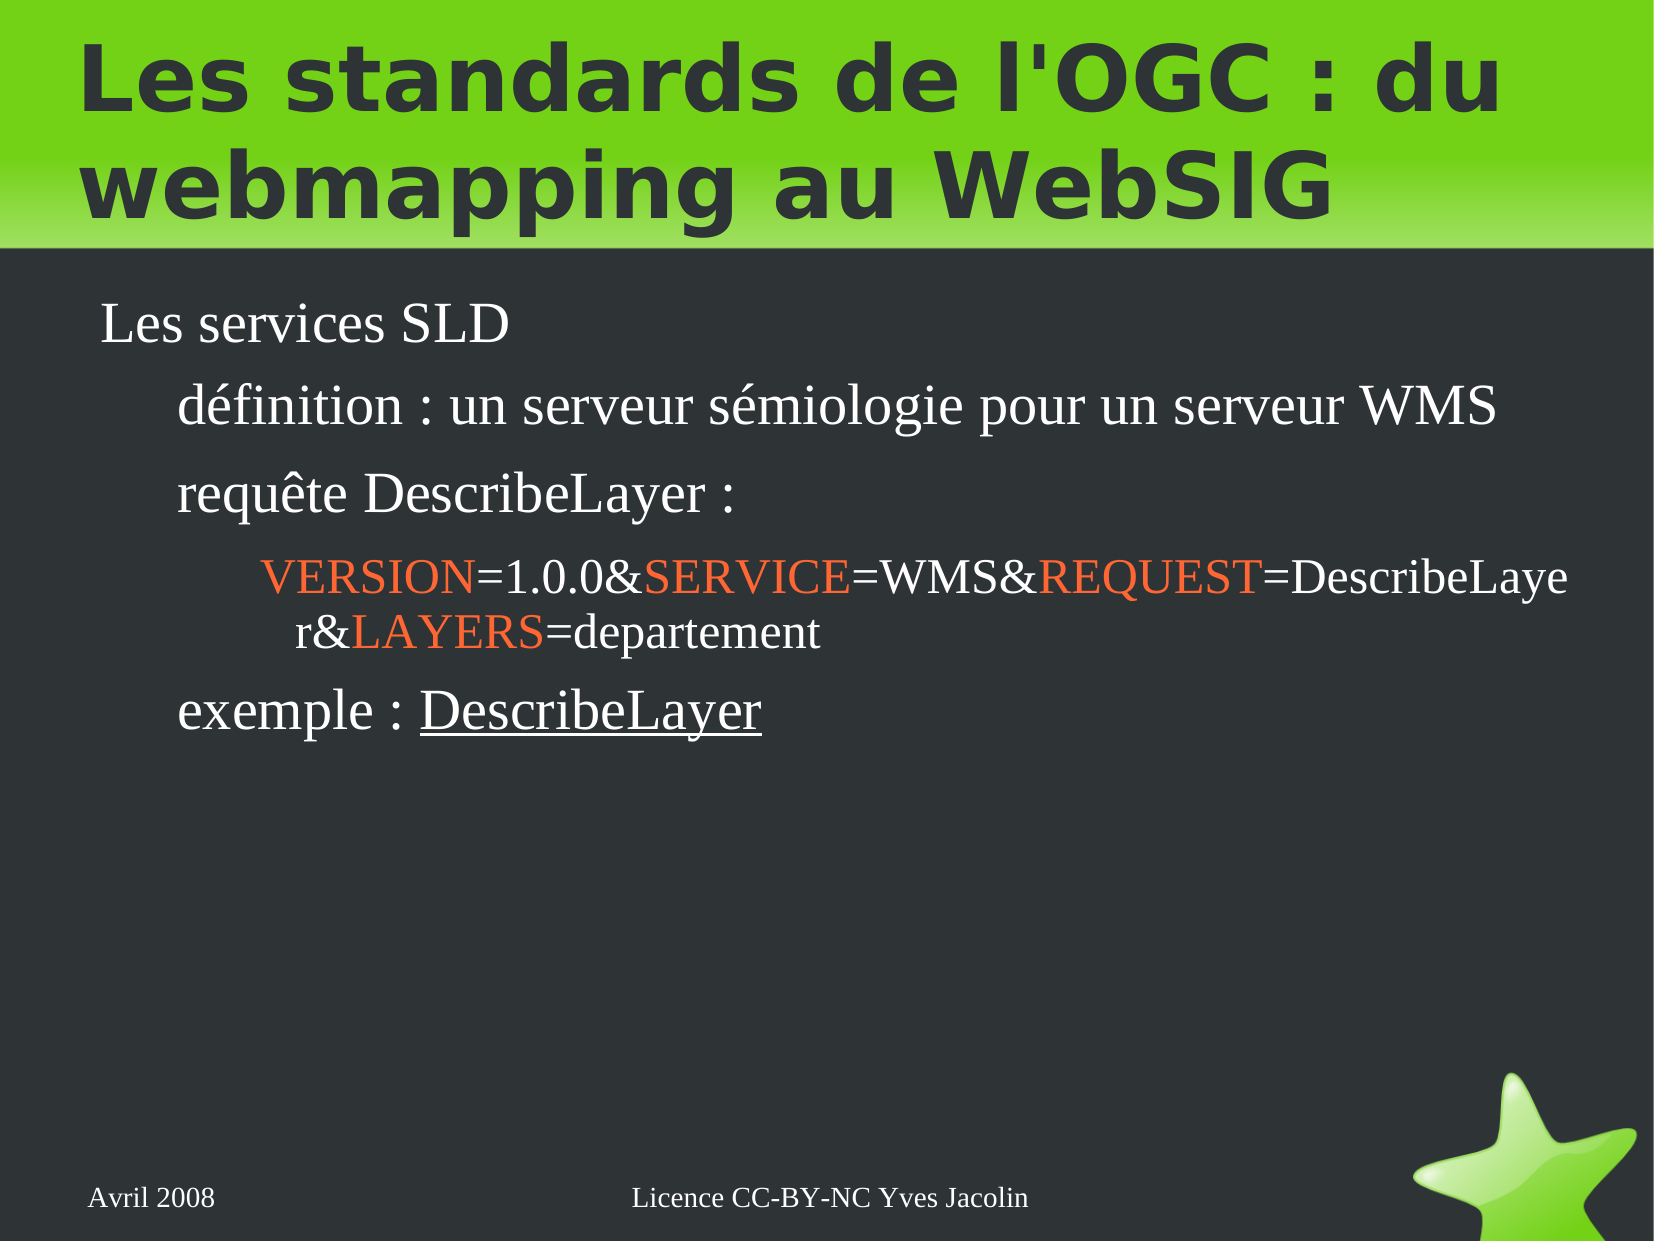

# Les standards de l'OGC : du webmapping au WebSIG
Les services SLD
définition : un serveur sémiologie pour un serveur WMS
requête DescribeLayer :
VERSION=1.0.0&SERVICE=WMS&REQUEST=DescribeLayer&LAYERS=departement
exemple : DescribeLayer